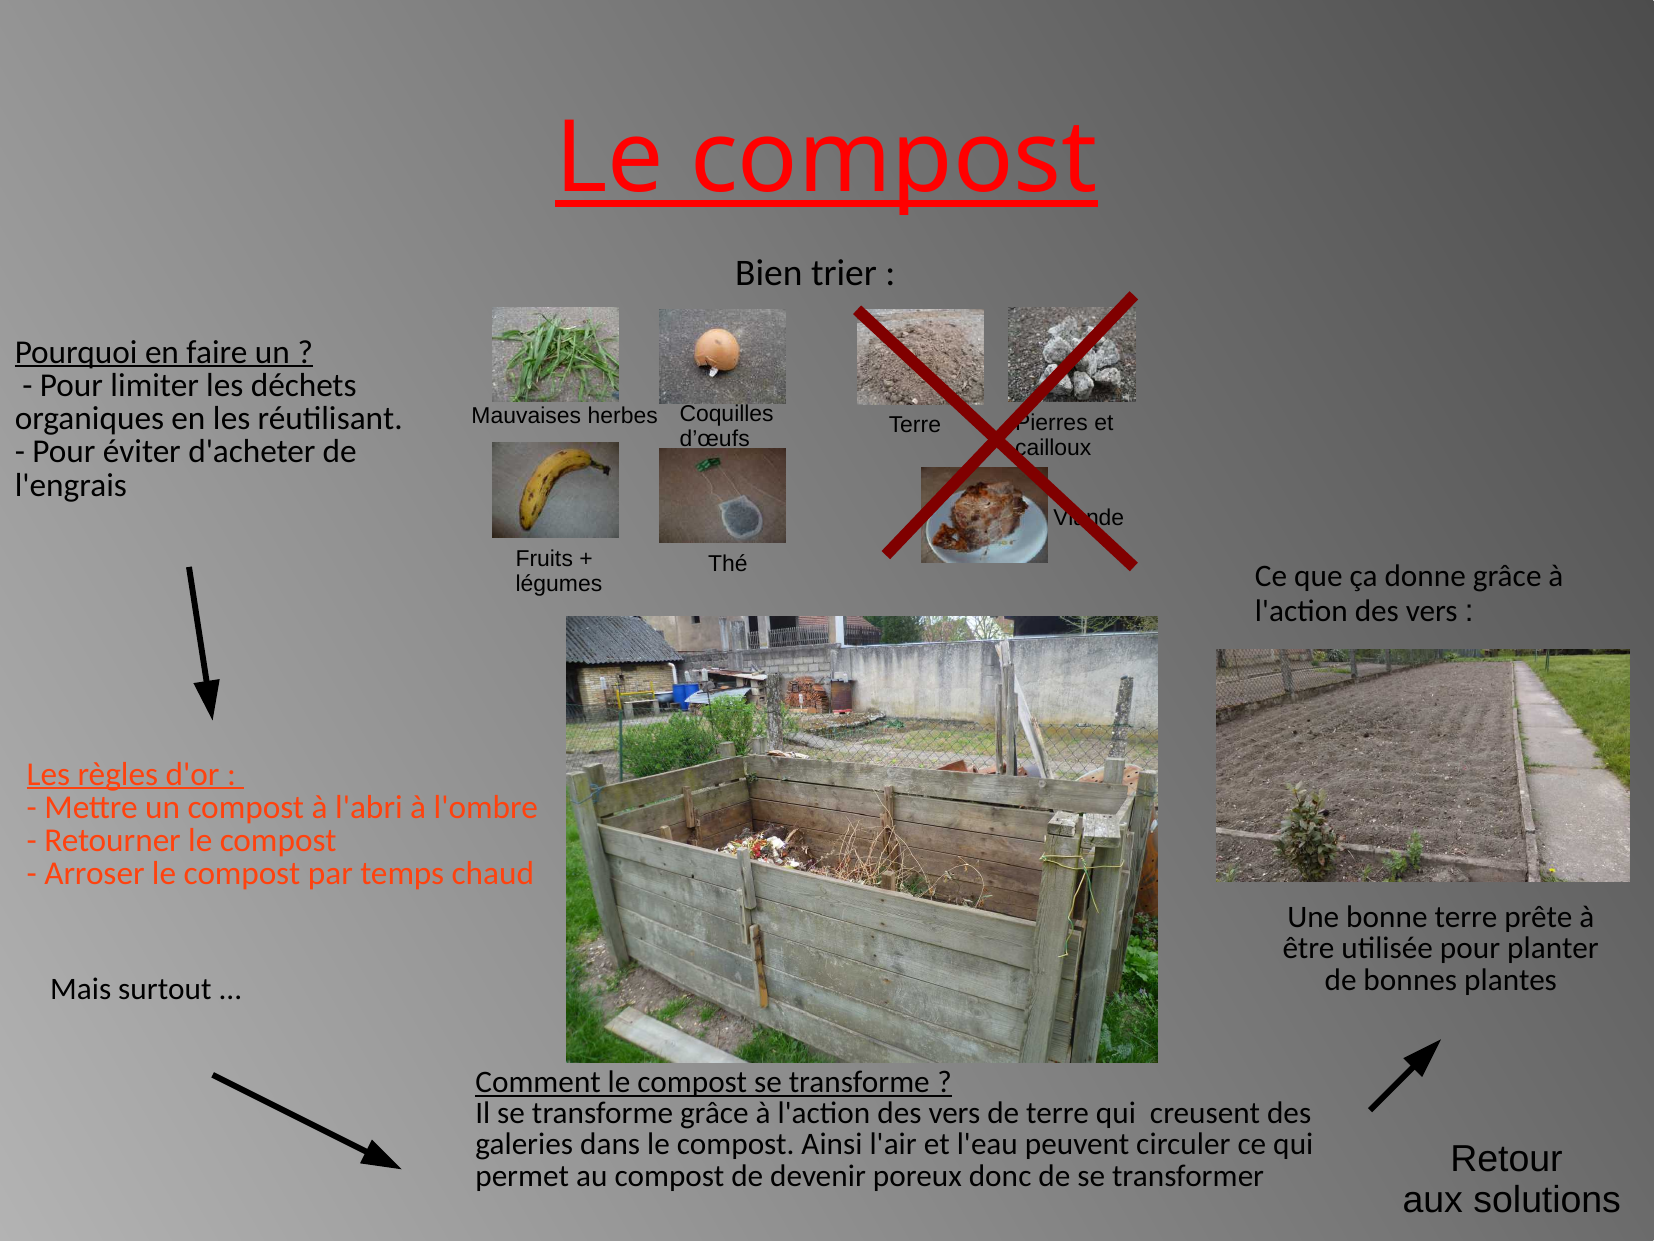

# Le compost
Bien trier :
Pourquoi en faire un ?
 - Pour limiter les déchets organiques en les réutilisant.
- Pour éviter d'acheter de l'engrais
Coquilles d’œufs
Mauvaises herbes
Pierres et cailloux
Terre
Viande
Fruits + légumes
Thé
Ce que ça donne grâce à l'action des vers :
Les règles d'or :
- Mettre un compost à l'abri à l'ombre
- Retourner le compost
- Arroser le compost par temps chaud
Une bonne terre prête à être utilisée pour planter de bonnes plantes
Mais surtout ...
Comment le compost se transforme ?
Il se transforme grâce à l'action des vers de terre qui creusent des galeries dans le compost. Ainsi l'air et l'eau peuvent circuler ce qui permet au compost de devenir poreux donc de se transformer
Retour
aux solutions